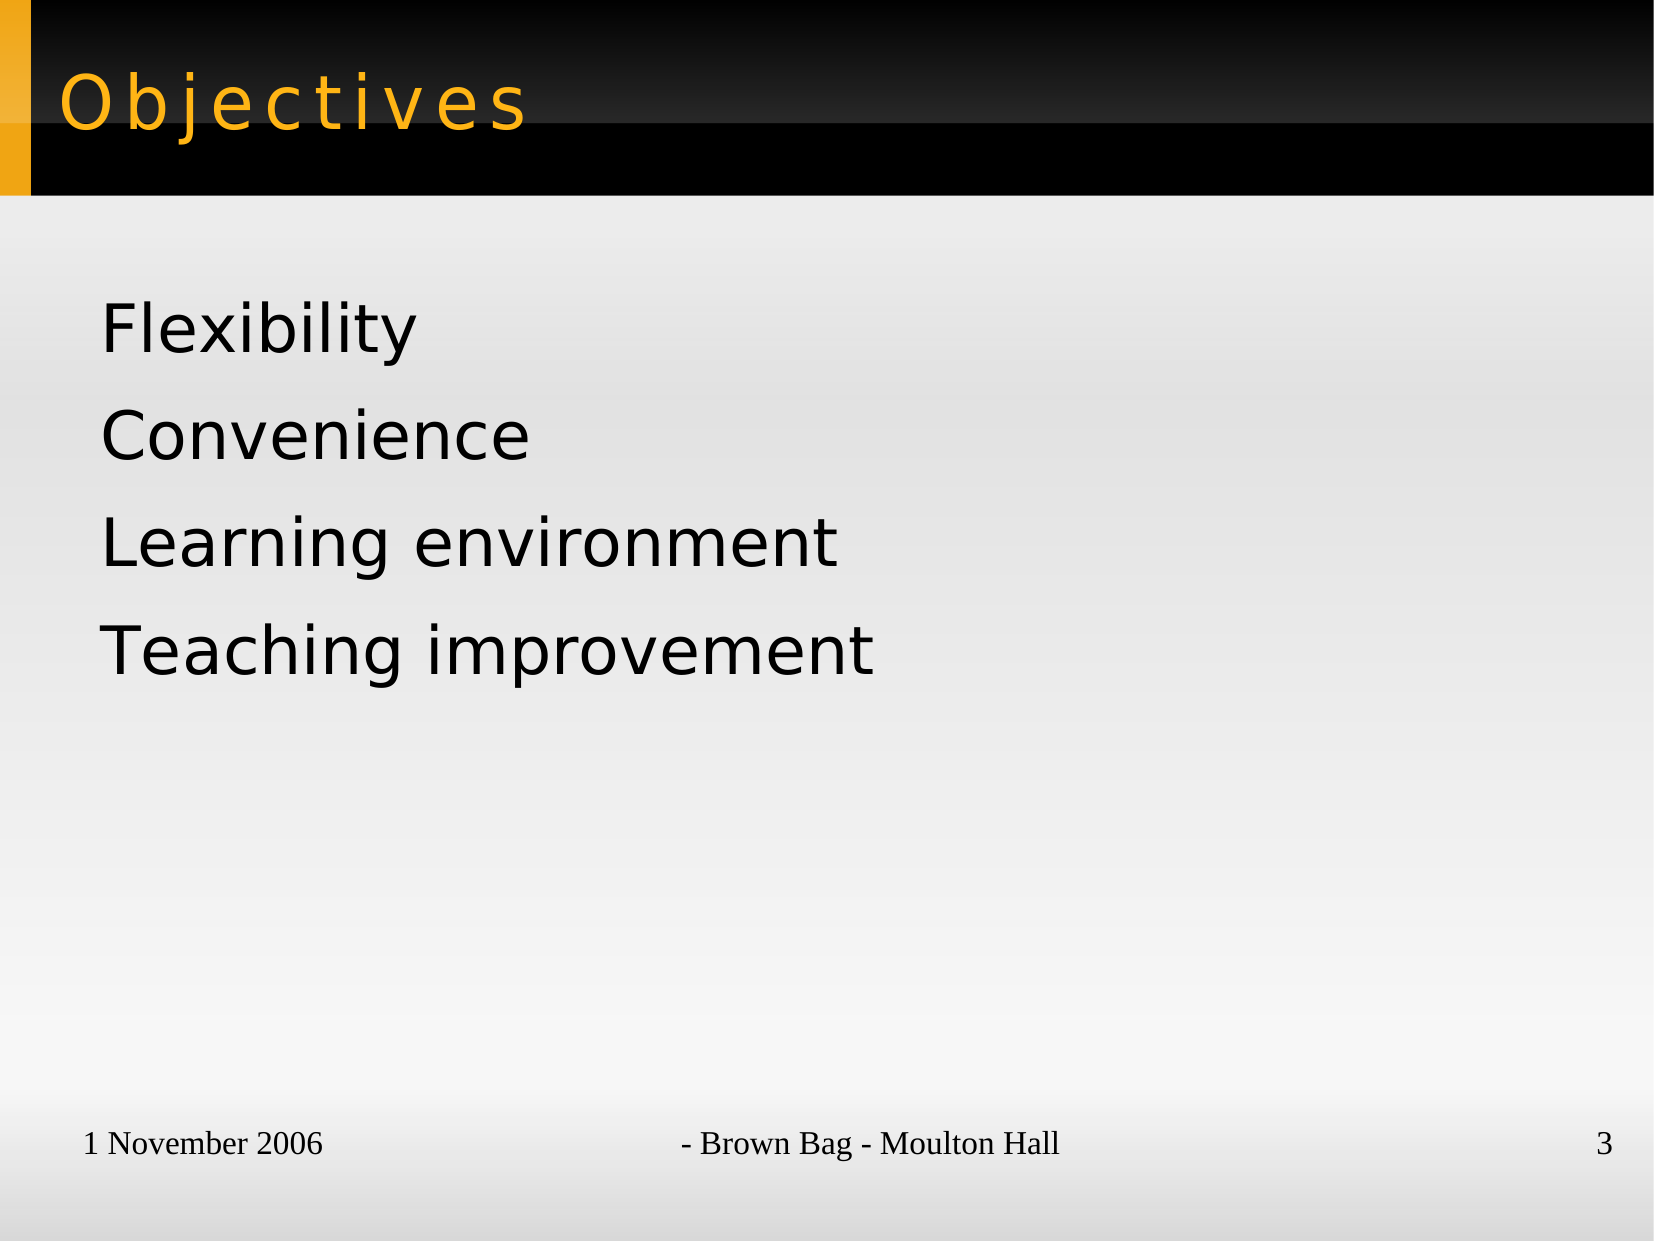

# Objectives
Flexibility
Convenience
Learning environment
Teaching improvement
1 November 2006
Brown Bag - Moulton Hall
3